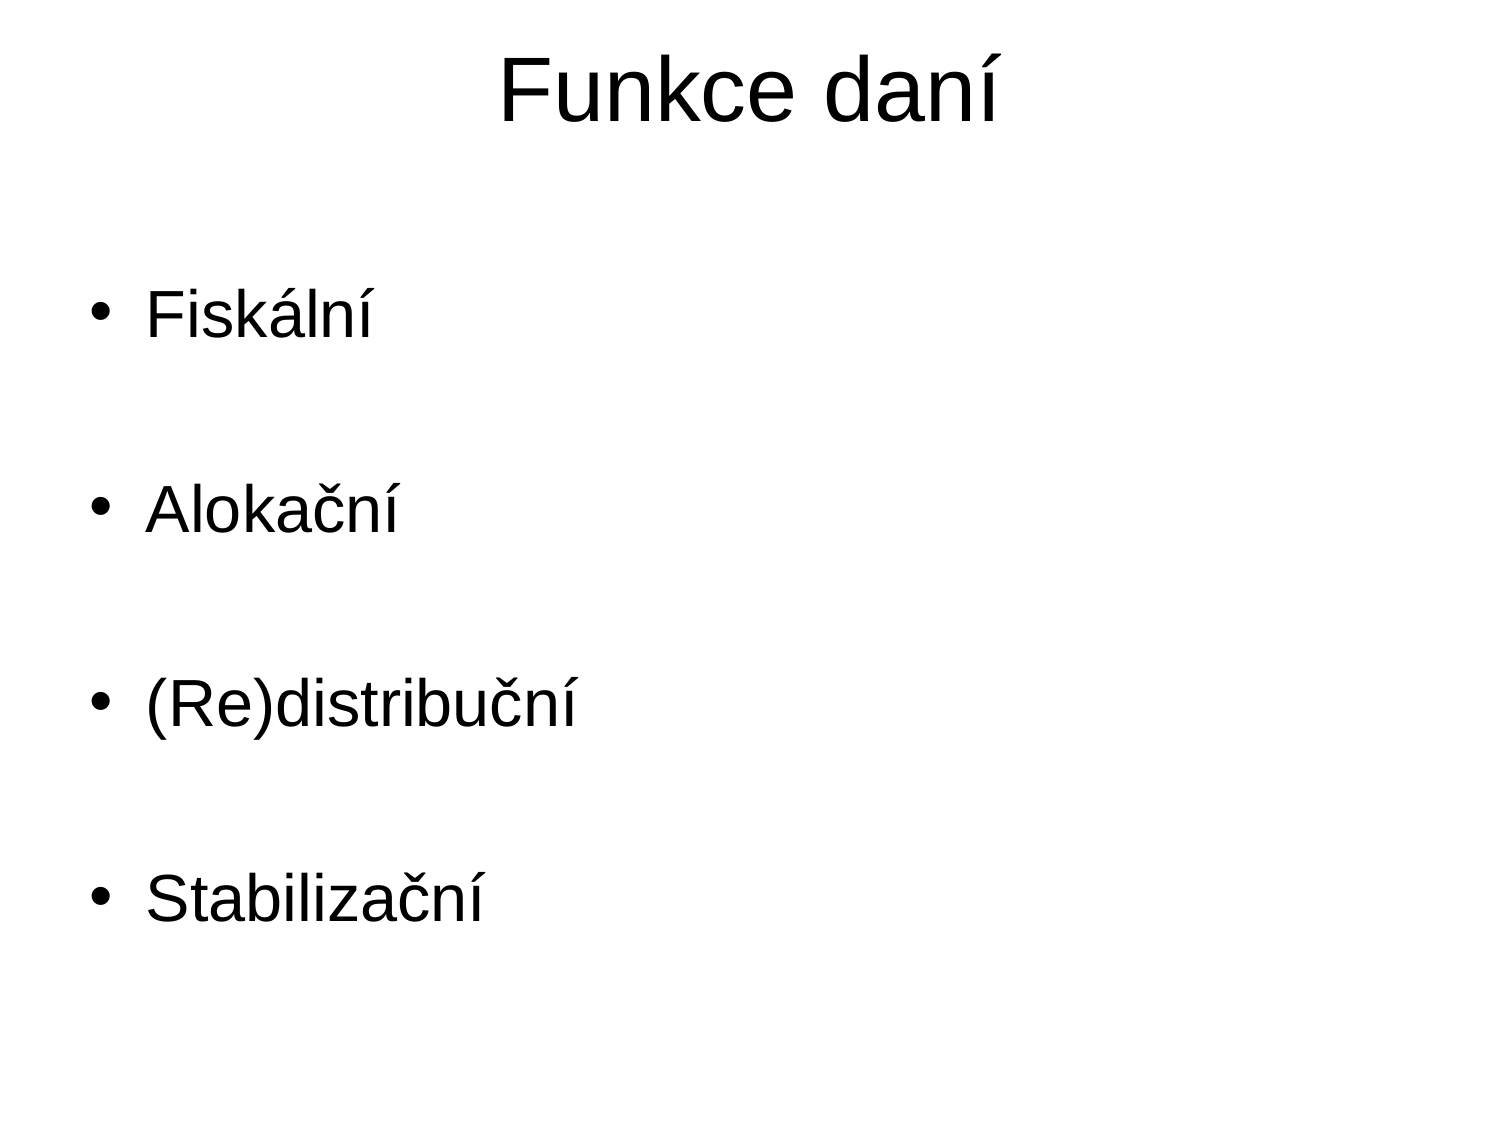

# Funkce daní
Fiskální
Alokační
(Re)distribuční
Stabilizační